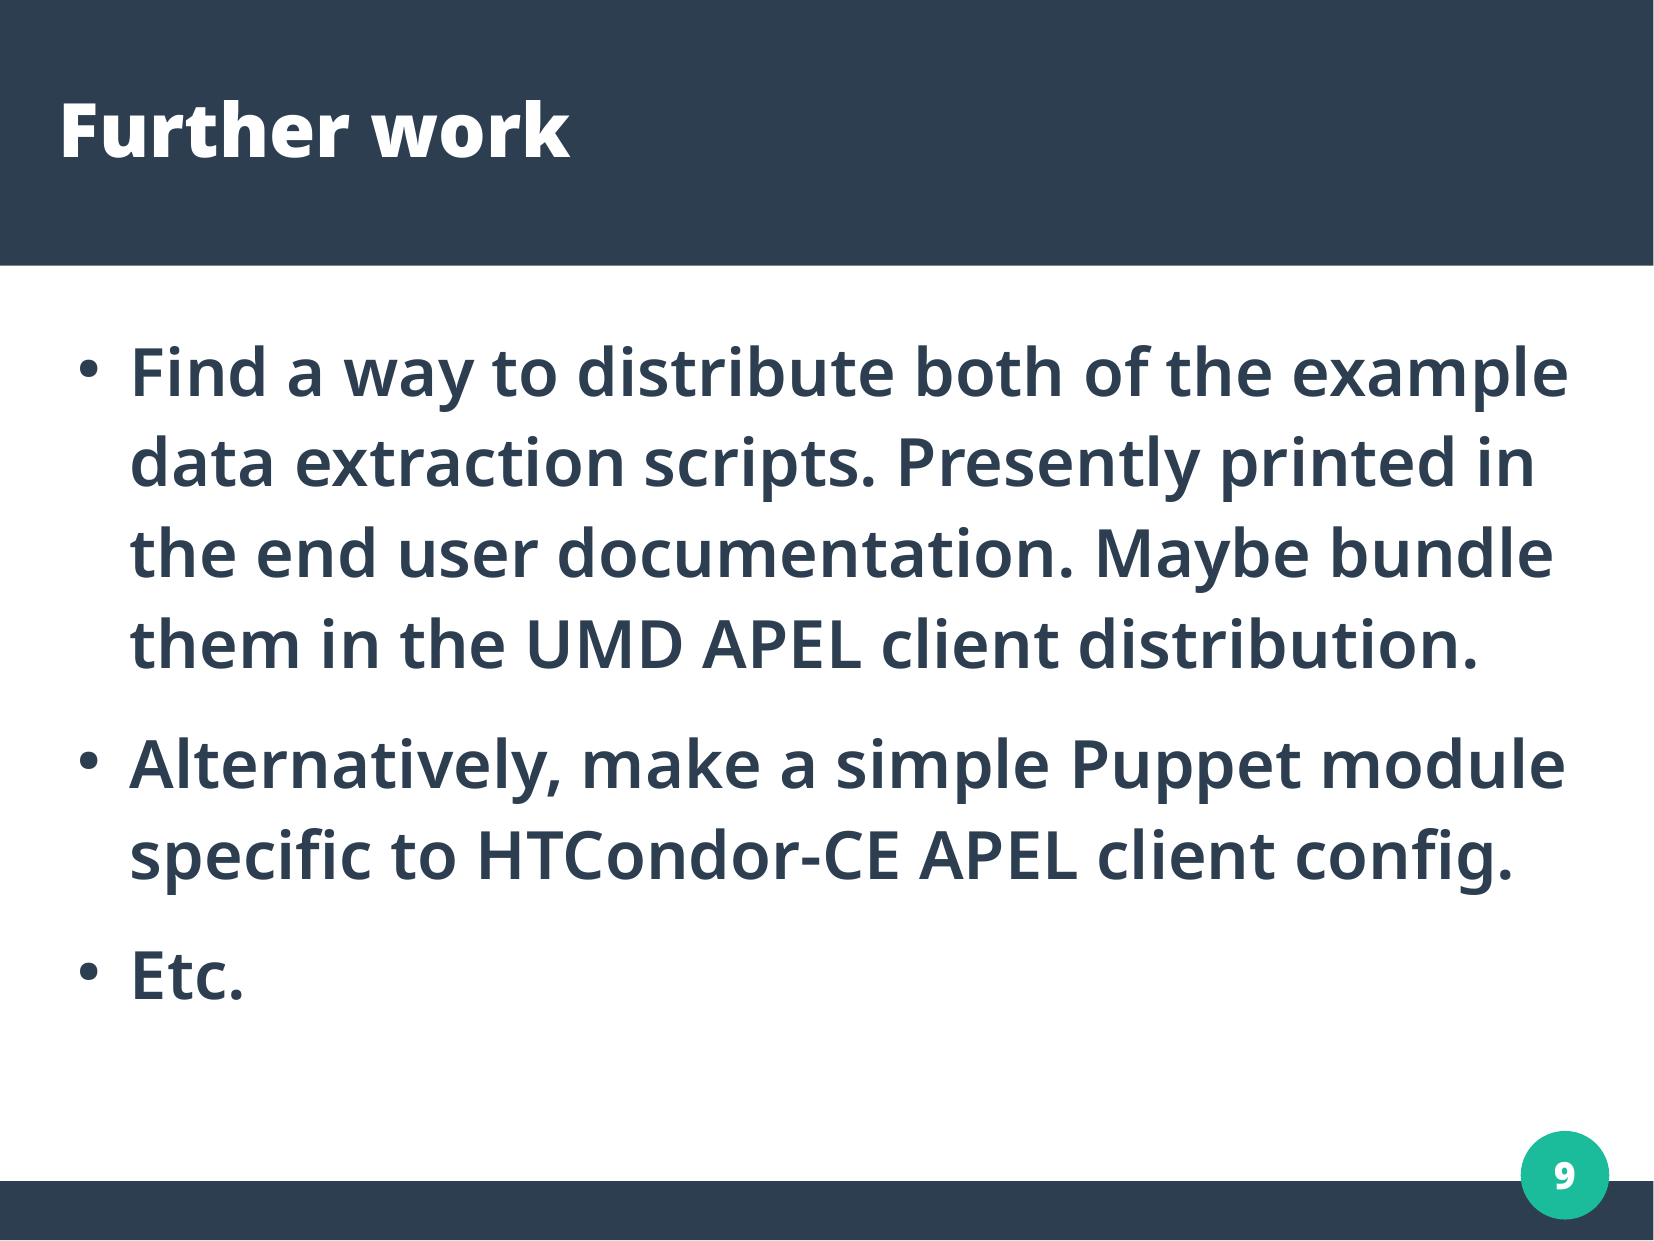

# Further work
Find a way to distribute both of the example data extraction scripts. Presently printed in the end user documentation. Maybe bundle them in the UMD APEL client distribution.
Alternatively, make a simple Puppet module specific to HTCondor-CE APEL client config.
Etc.
9